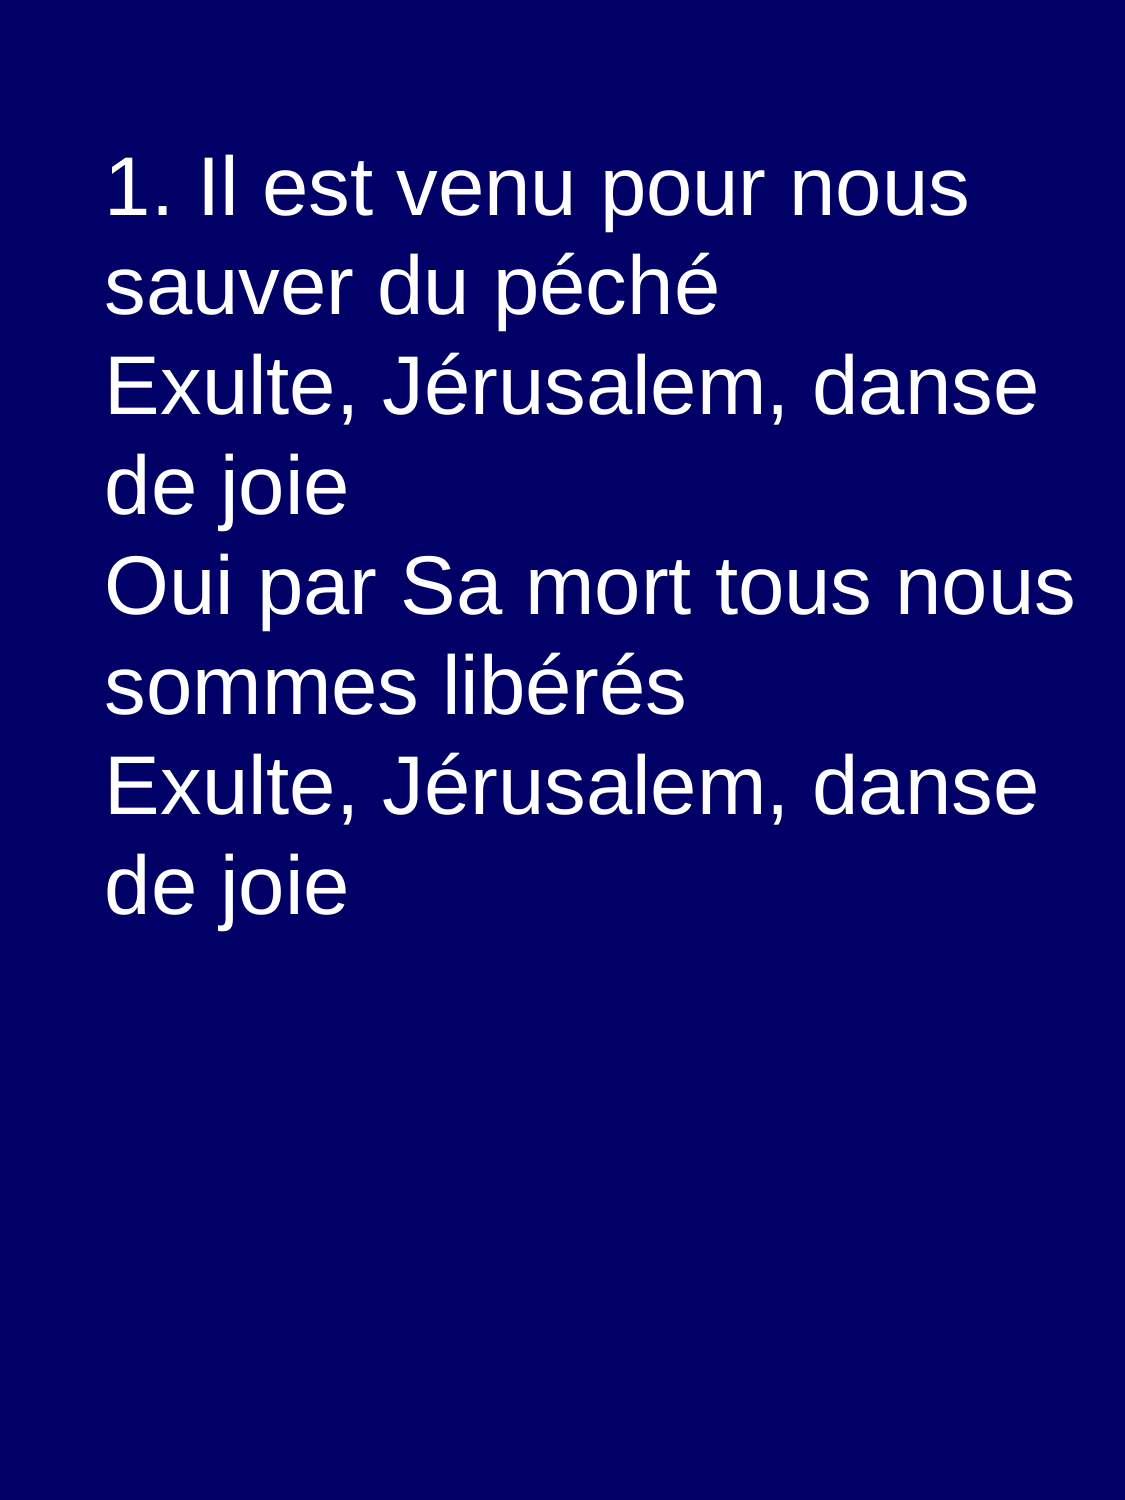

1. Il est venu pour nous sauver du péché
Exulte, Jérusalem, danse de joie
Oui par Sa mort tous nous sommes libérés
Exulte, Jérusalem, danse de joie